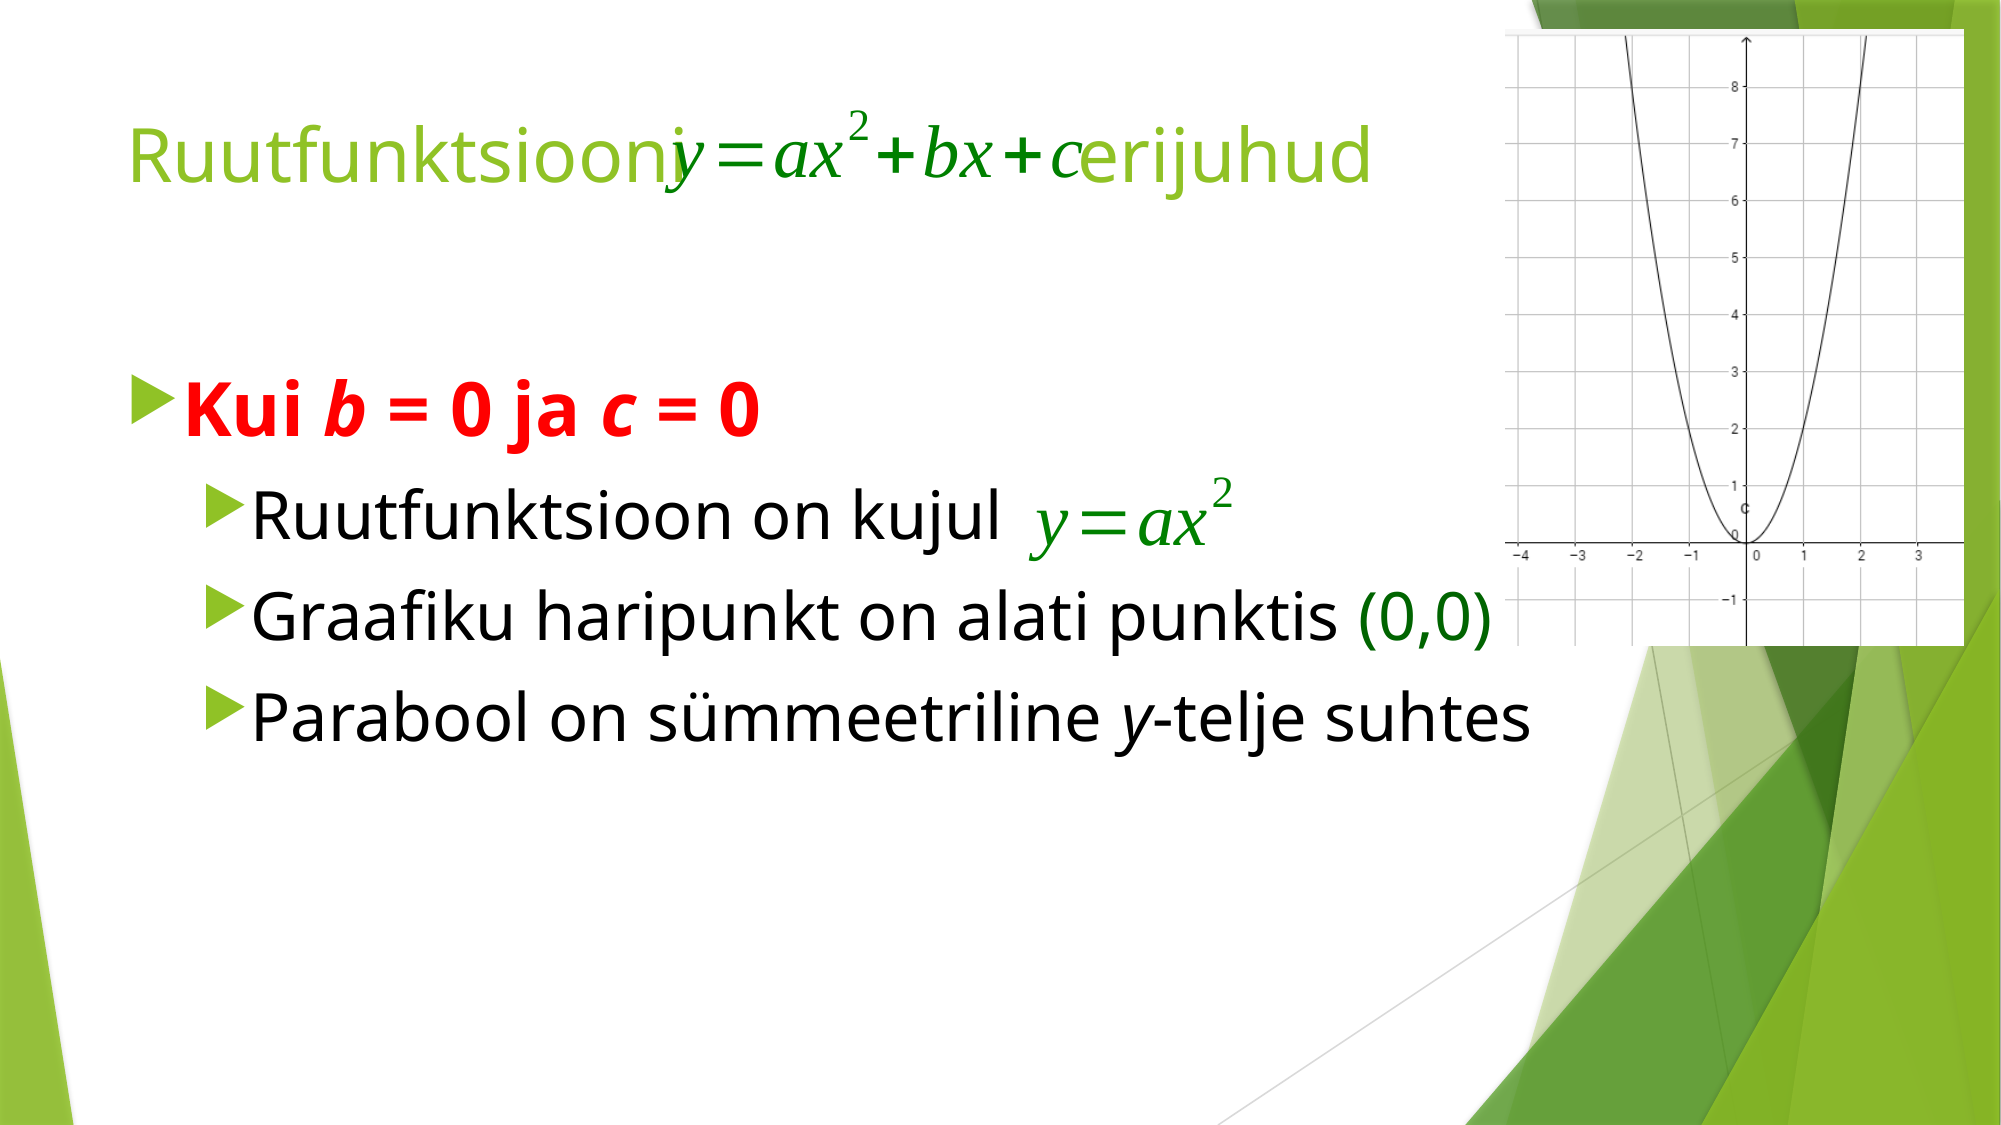

# Ruutfunktsiooni erijuhud
Kui b = 0 ja c = 0
Ruutfunktsioon on kujul
Graafiku haripunkt on alati punktis (0,0)
Parabool on sümmeetriline y-telje suhtes